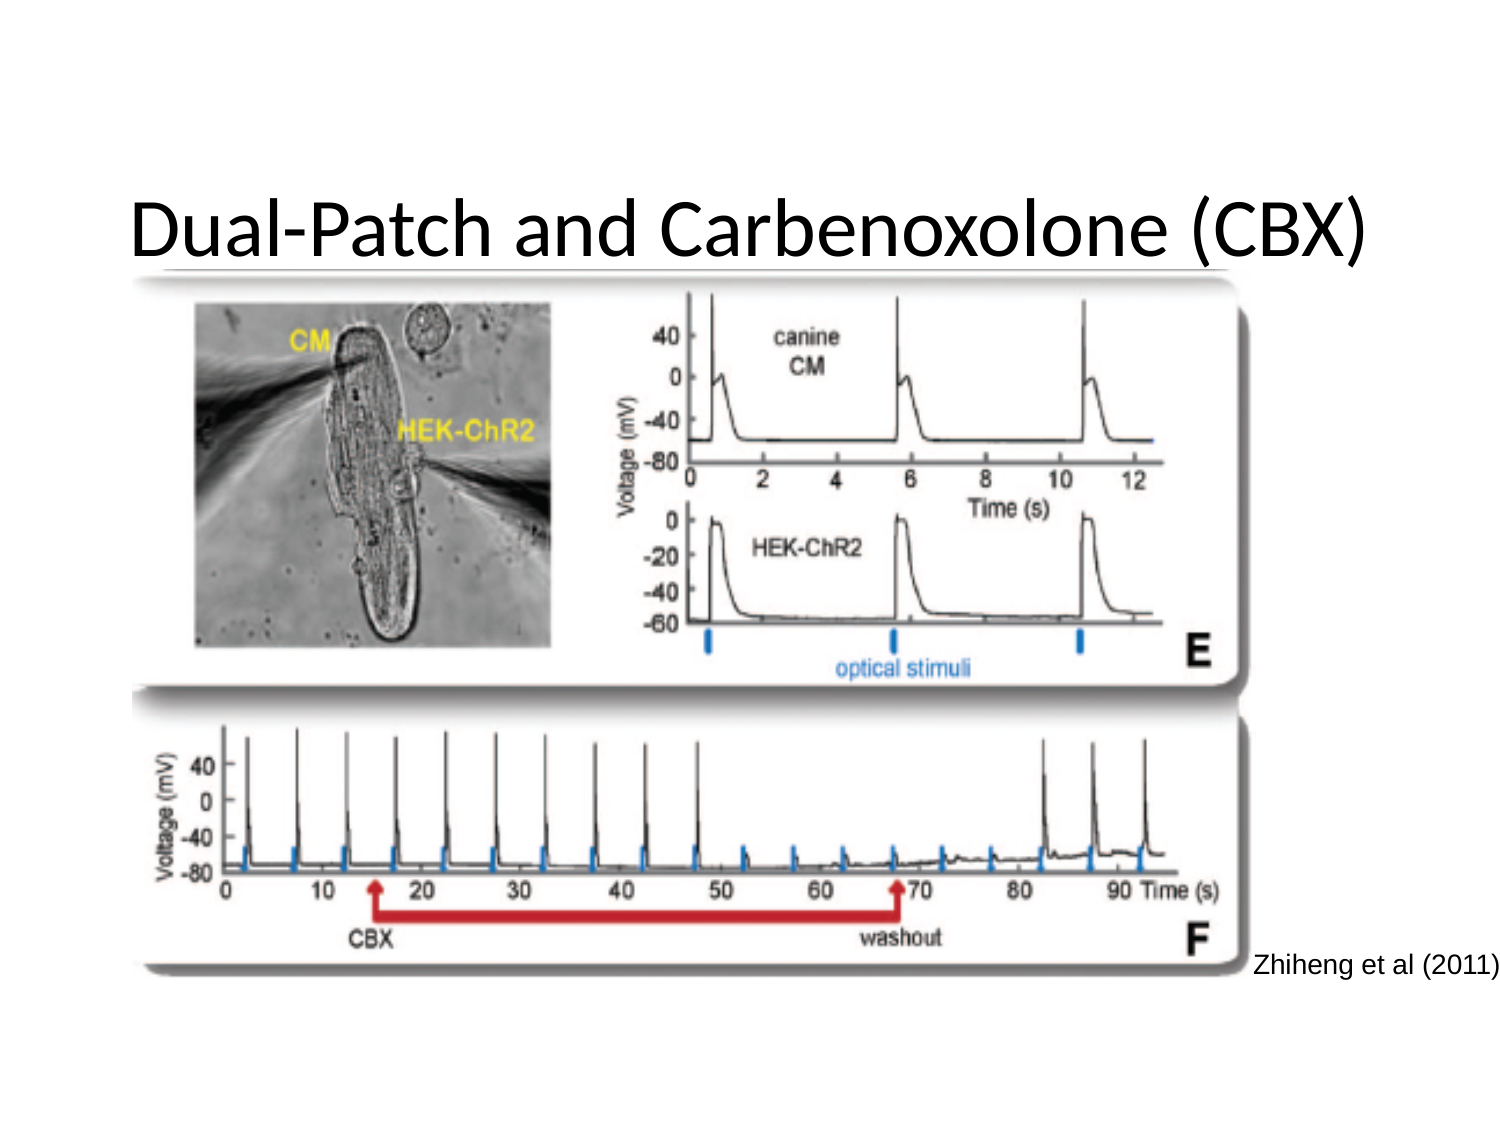

# Dual-Patch and Carbenoxolone (CBX)
Zhiheng et al (2011)